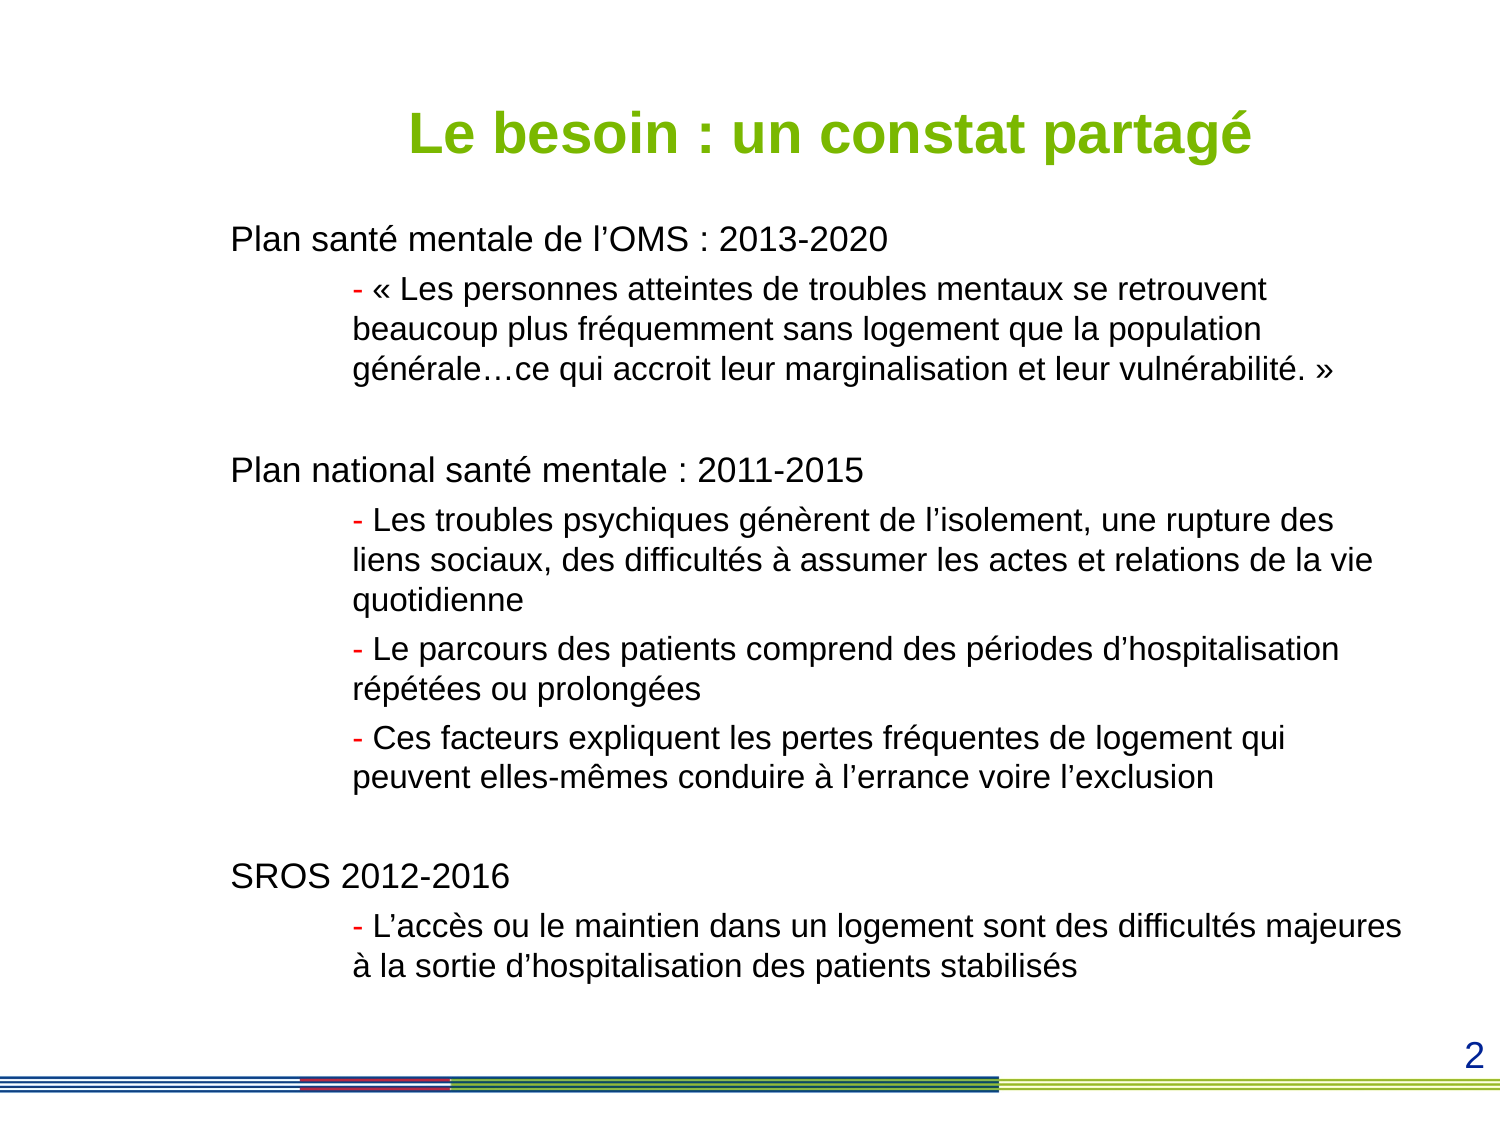

Le besoin : un constat partagé
Plan santé mentale de l’OMS : 2013-2020
- « Les personnes atteintes de troubles mentaux se retrouvent beaucoup plus fréquemment sans logement que la population générale…ce qui accroit leur marginalisation et leur vulnérabilité. »
Plan national santé mentale : 2011-2015
- Les troubles psychiques génèrent de l’isolement, une rupture des liens sociaux, des difficultés à assumer les actes et relations de la vie quotidienne
- Le parcours des patients comprend des périodes d’hospitalisation répétées ou prolongées
- Ces facteurs expliquent les pertes fréquentes de logement qui peuvent elles-mêmes conduire à l’errance voire l’exclusion
SROS 2012-2016
- L’accès ou le maintien dans un logement sont des difficultés majeures à la sortie d’hospitalisation des patients stabilisés